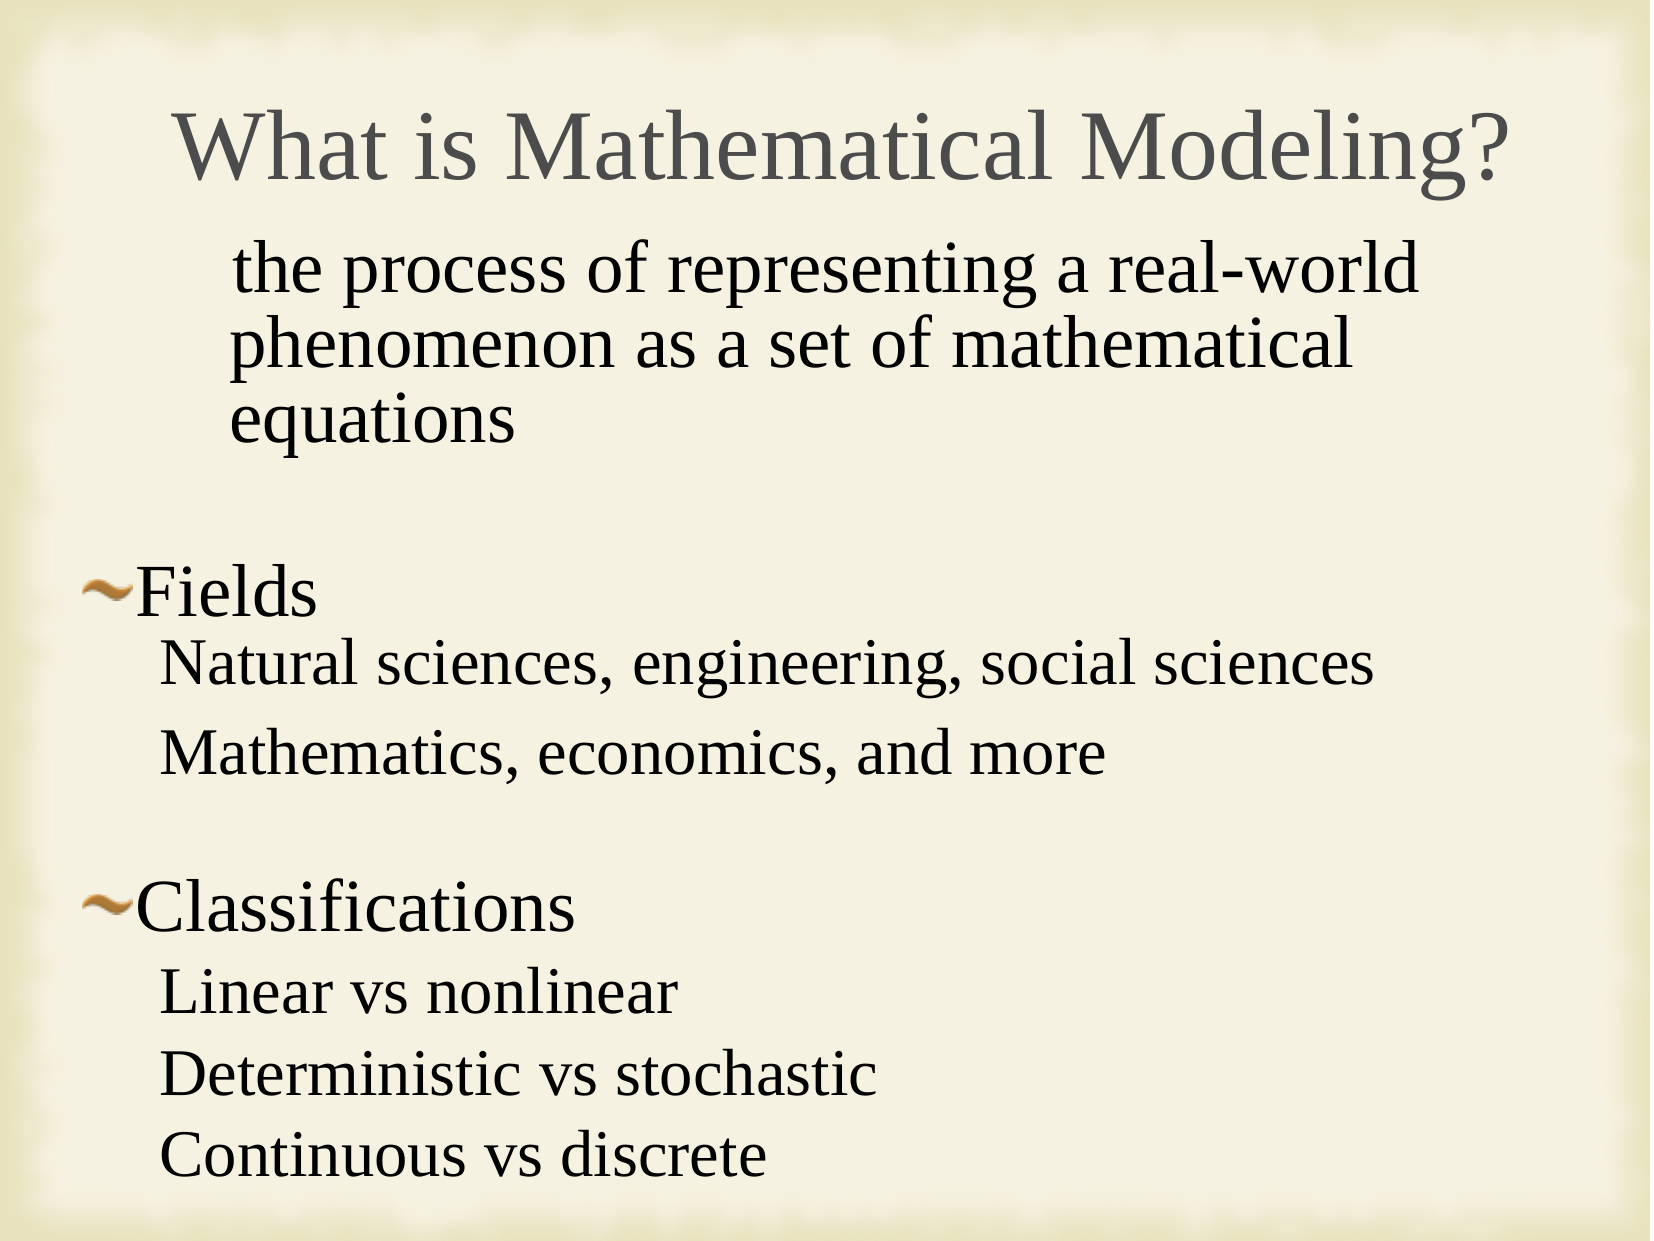

What is Mathematical Modeling?
# the process of representing a real-world phenomenon as a set of mathematical equations
Fields
Natural sciences, engineering, social sciences
Mathematics, economics, and more
Classifications
Linear vs nonlinear
Deterministic vs stochastic
Continuous vs discrete